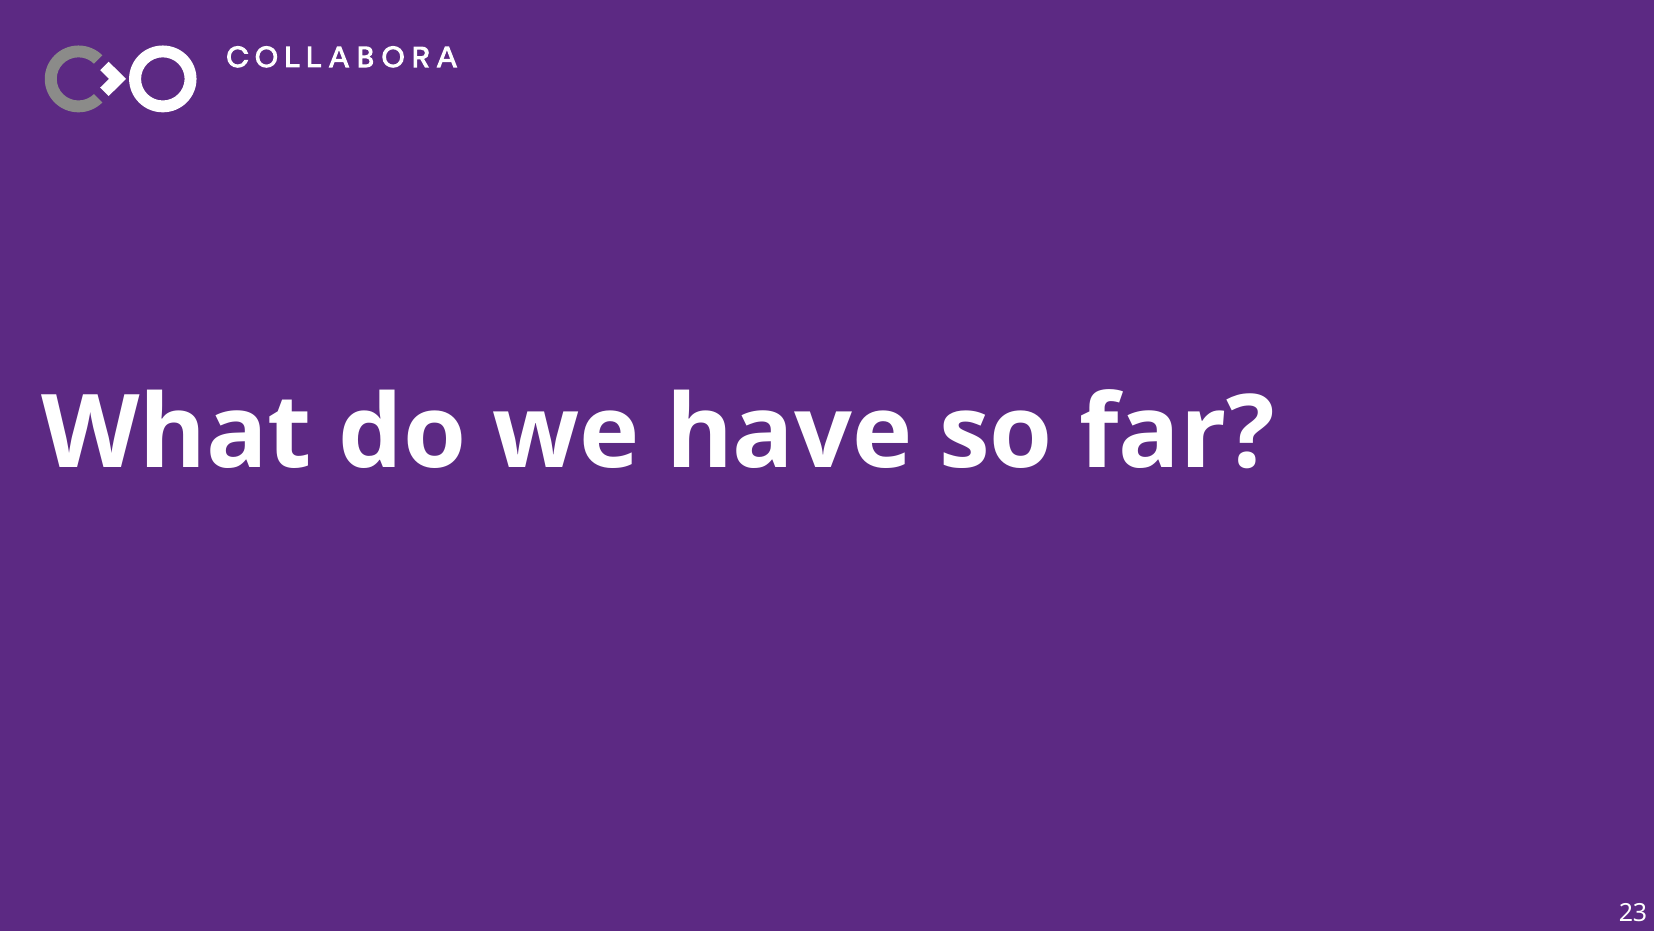

# What do we have so far?